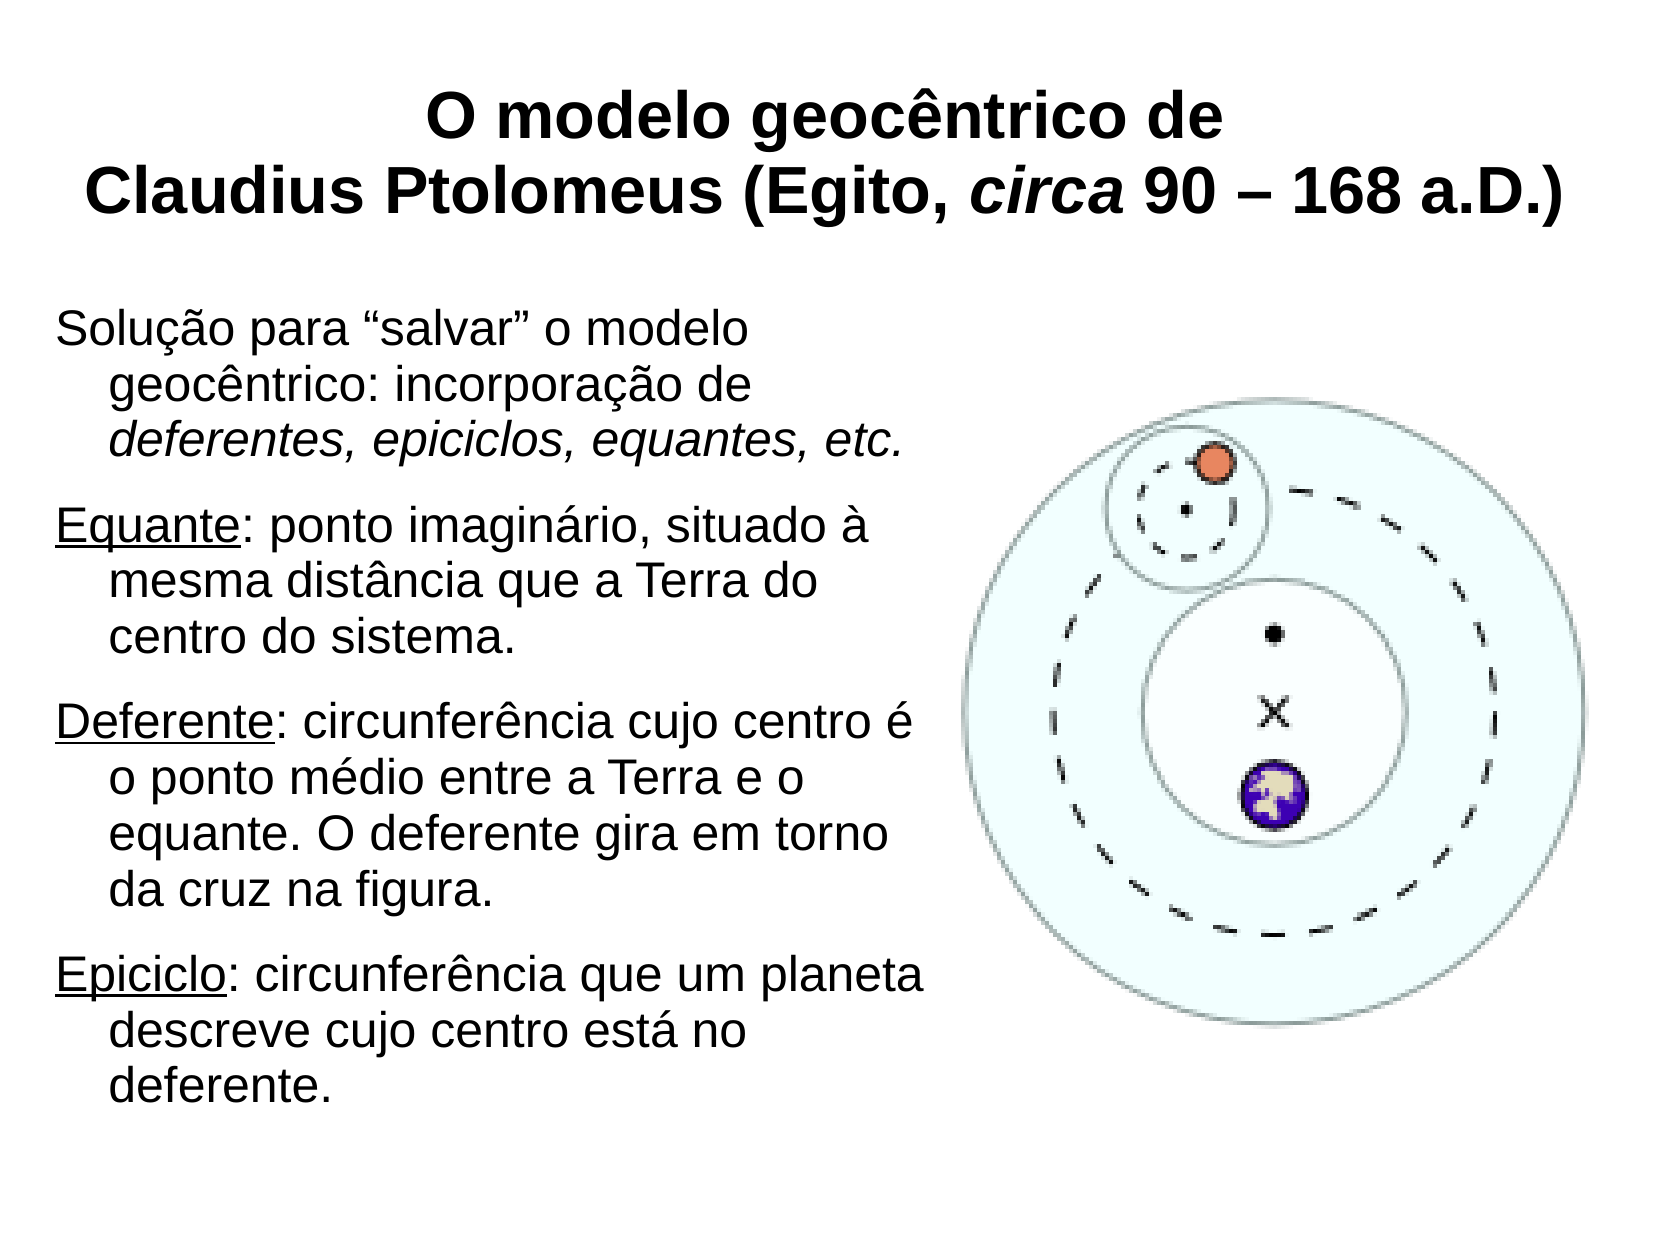

# O modelo geocêntrico de Claudius Ptolomeus (Egito, circa 90 – 168 a.D.)
Solução para “salvar” o modelo geocêntrico: incorporação de deferentes, epiciclos, equantes, etc.
Equante: ponto imaginário, situado à mesma distância que a Terra do centro do sistema.
Deferente: circunferência cujo centro é o ponto médio entre a Terra e o equante. O deferente gira em torno da cruz na figura.
Epiciclo: circunferência que um planeta descreve cujo centro está no deferente.